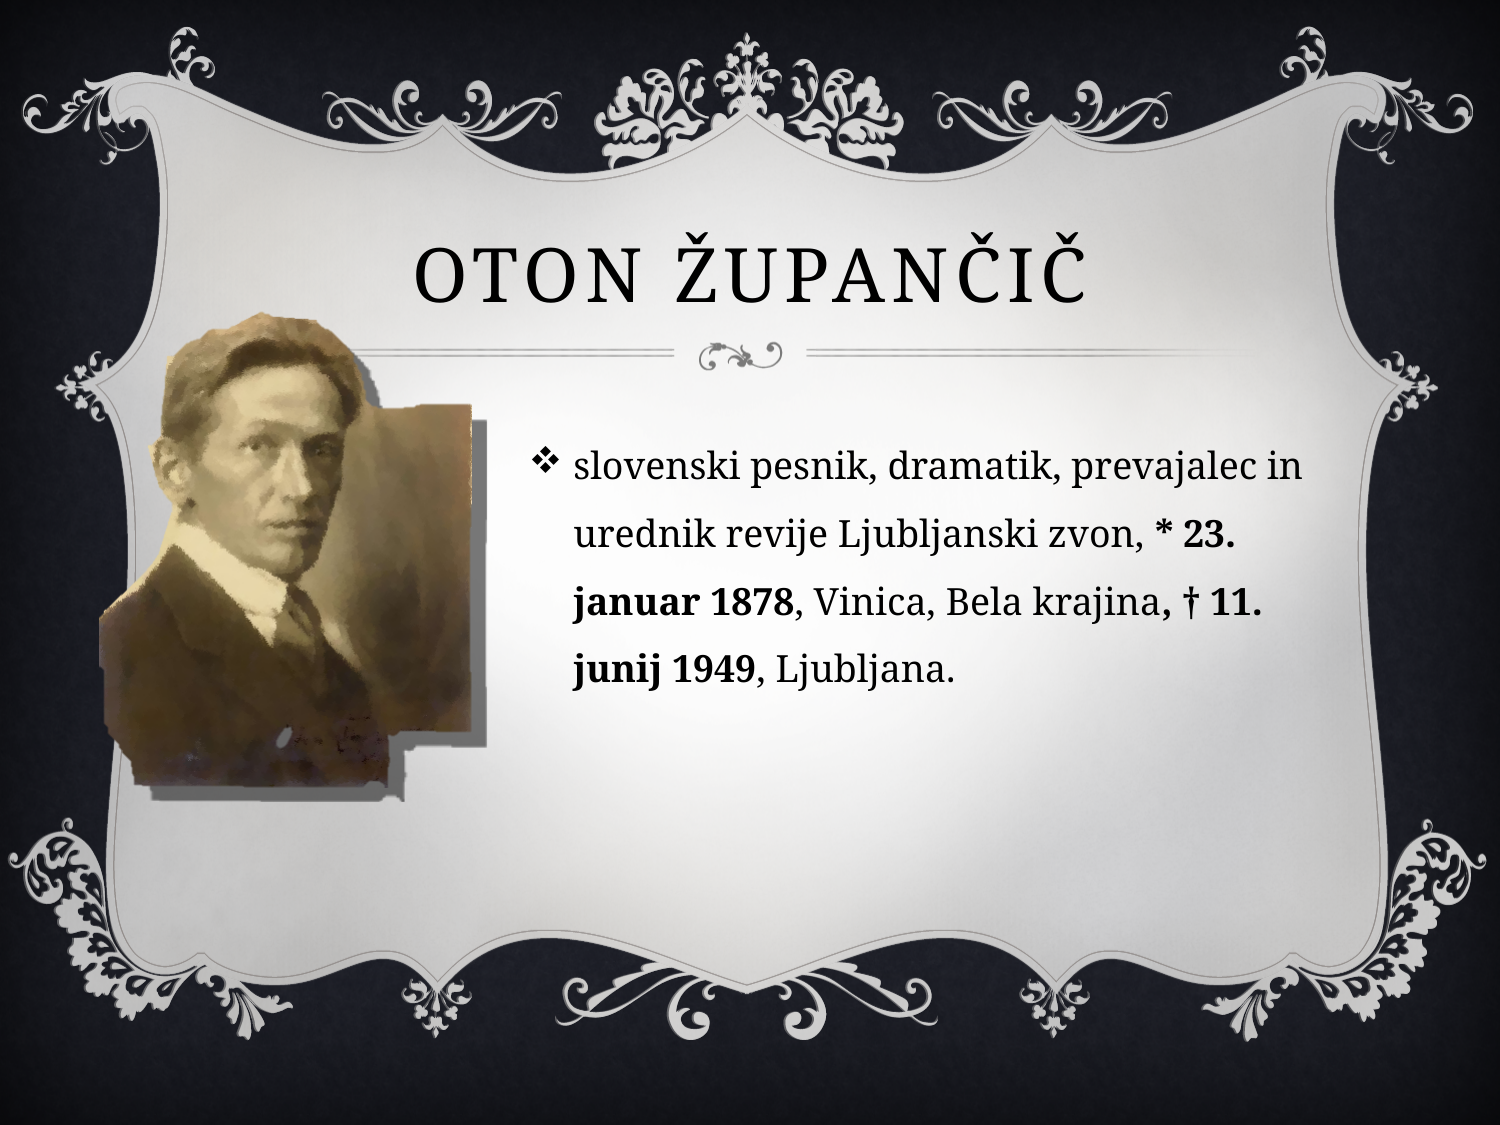

# Oton župančič
slovenski pesnik, dramatik, prevajalec in urednik revije Ljubljanski zvon, * 23. januar 1878, Vinica, Bela krajina, † 11. junij 1949, Ljubljana.